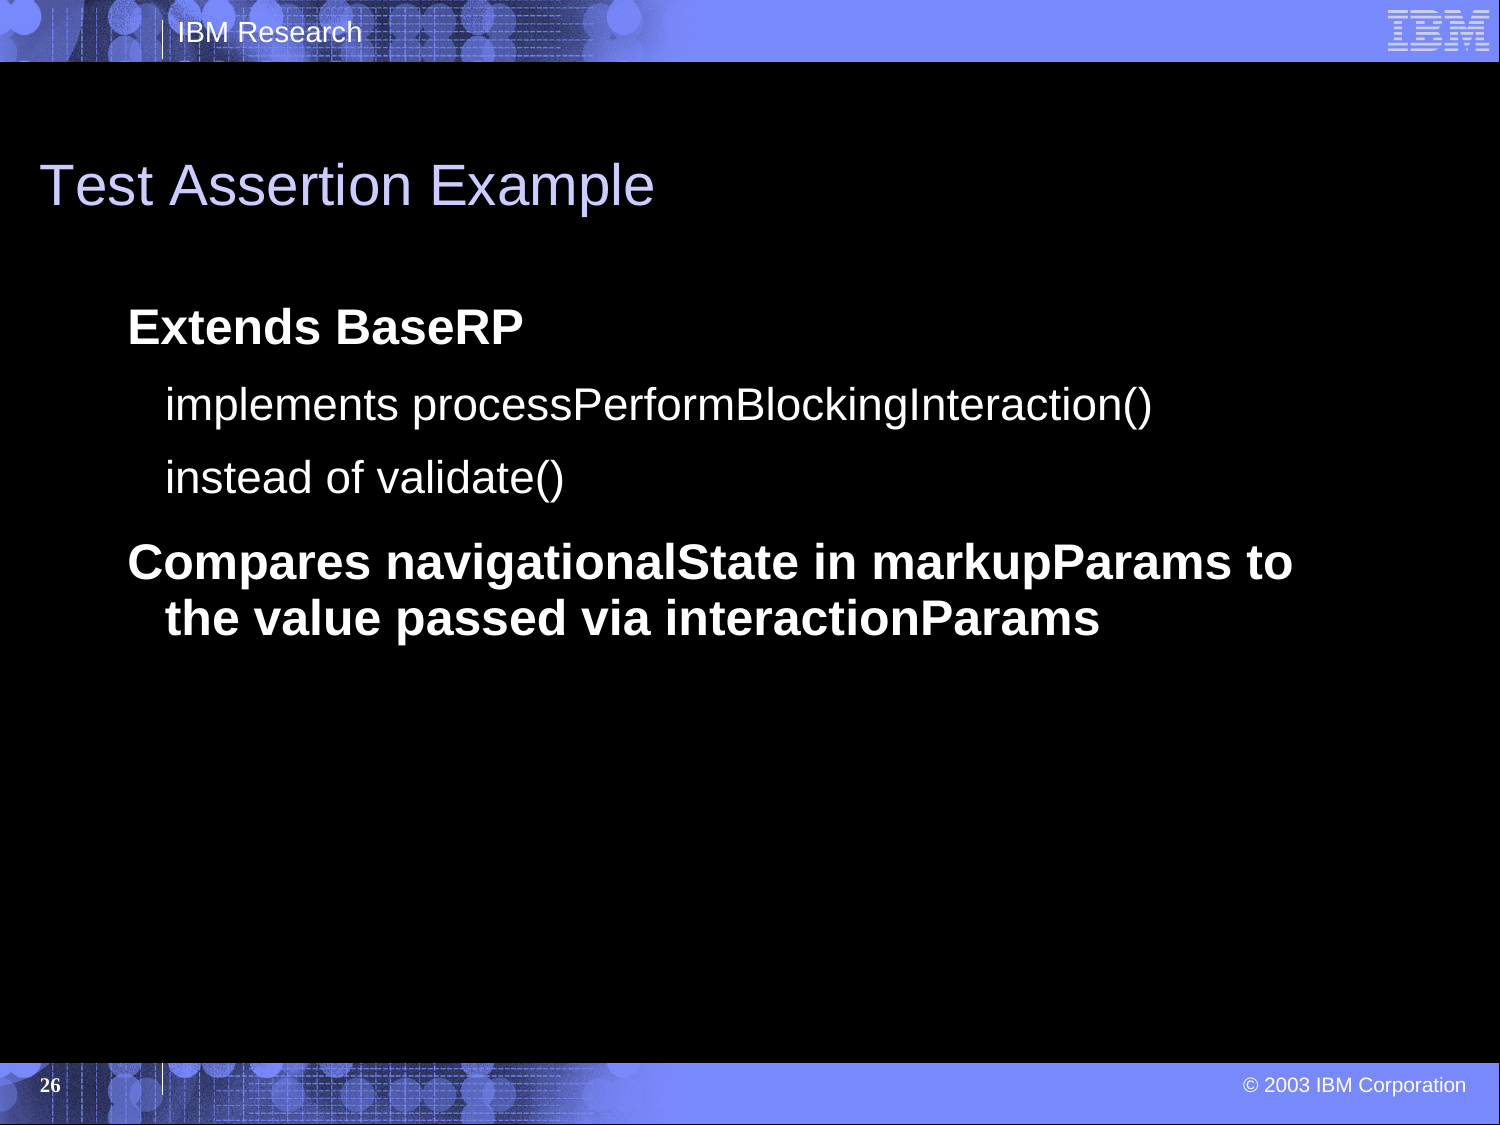

# Test Assertion Example
Extends BaseRP
implements processPerformBlockingInteraction()
instead of validate()
Compares navigationalState in markupParams to the value passed via interactionParams
26